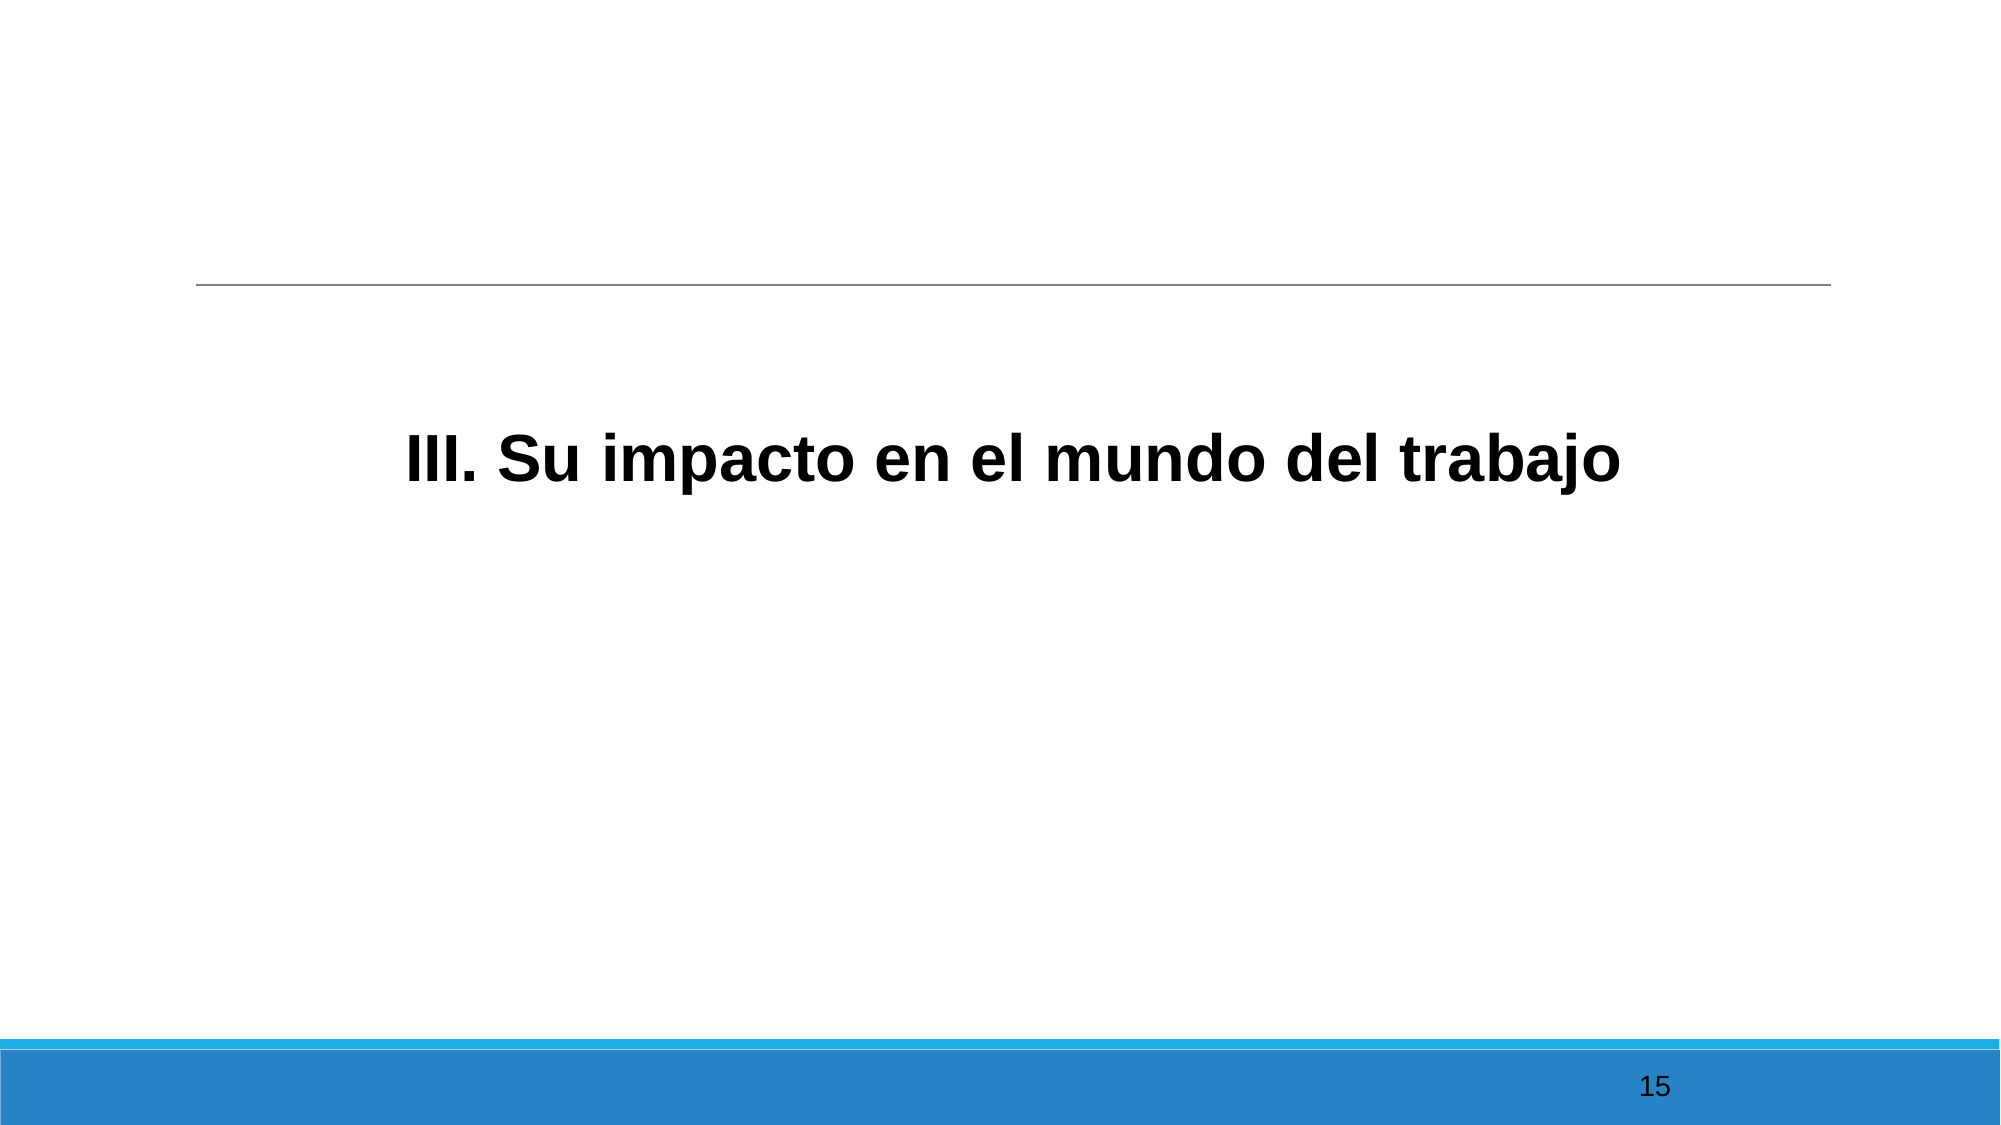

#
III. Su impacto en el mundo del trabajo